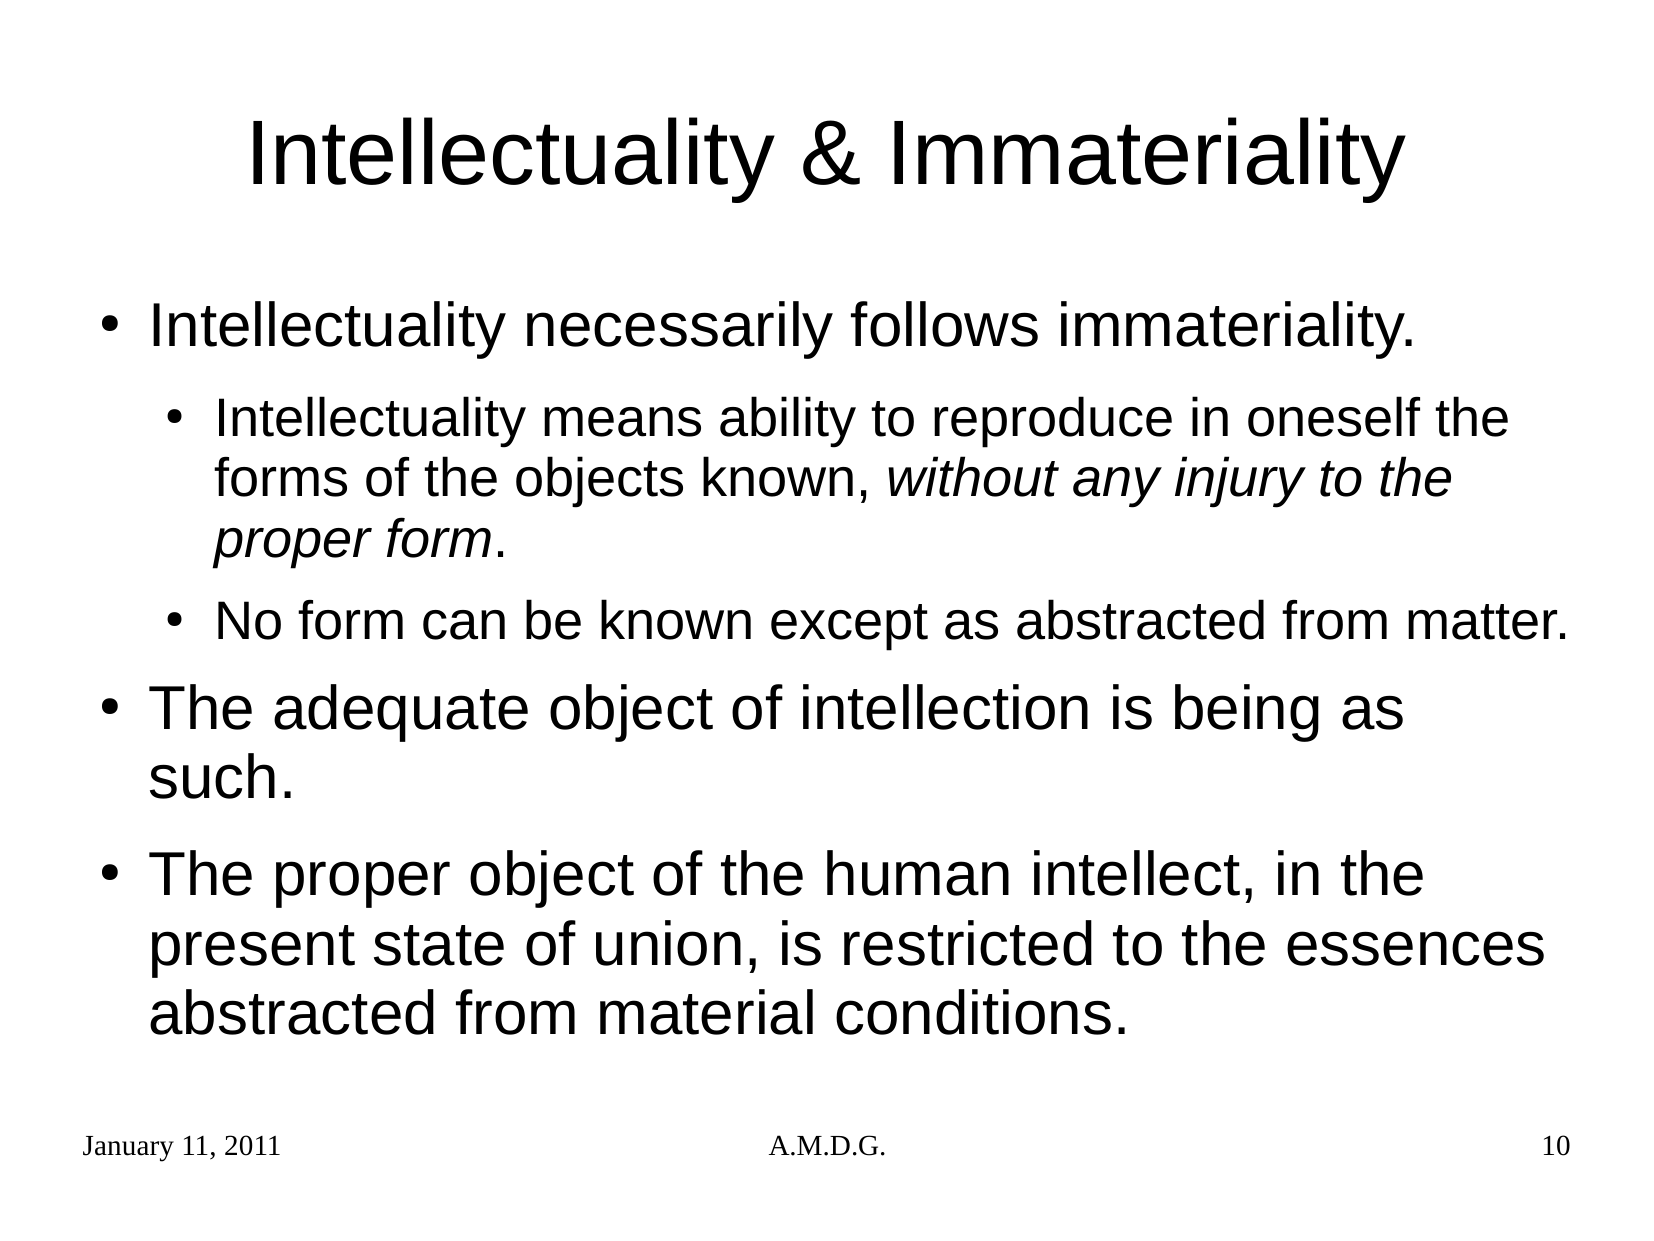

# Intellectuality & Immateriality
Intellectuality necessarily follows immateriality.
Intellectuality means ability to reproduce in oneself the forms of the objects known, without any injury to the proper form.
No form can be known except as abstracted from matter.
The adequate object of intellection is being as such.
The proper object of the human intellect, in the present state of union, is restricted to the essences abstracted from material conditions.
January 11, 2011
A.M.D.G.
10